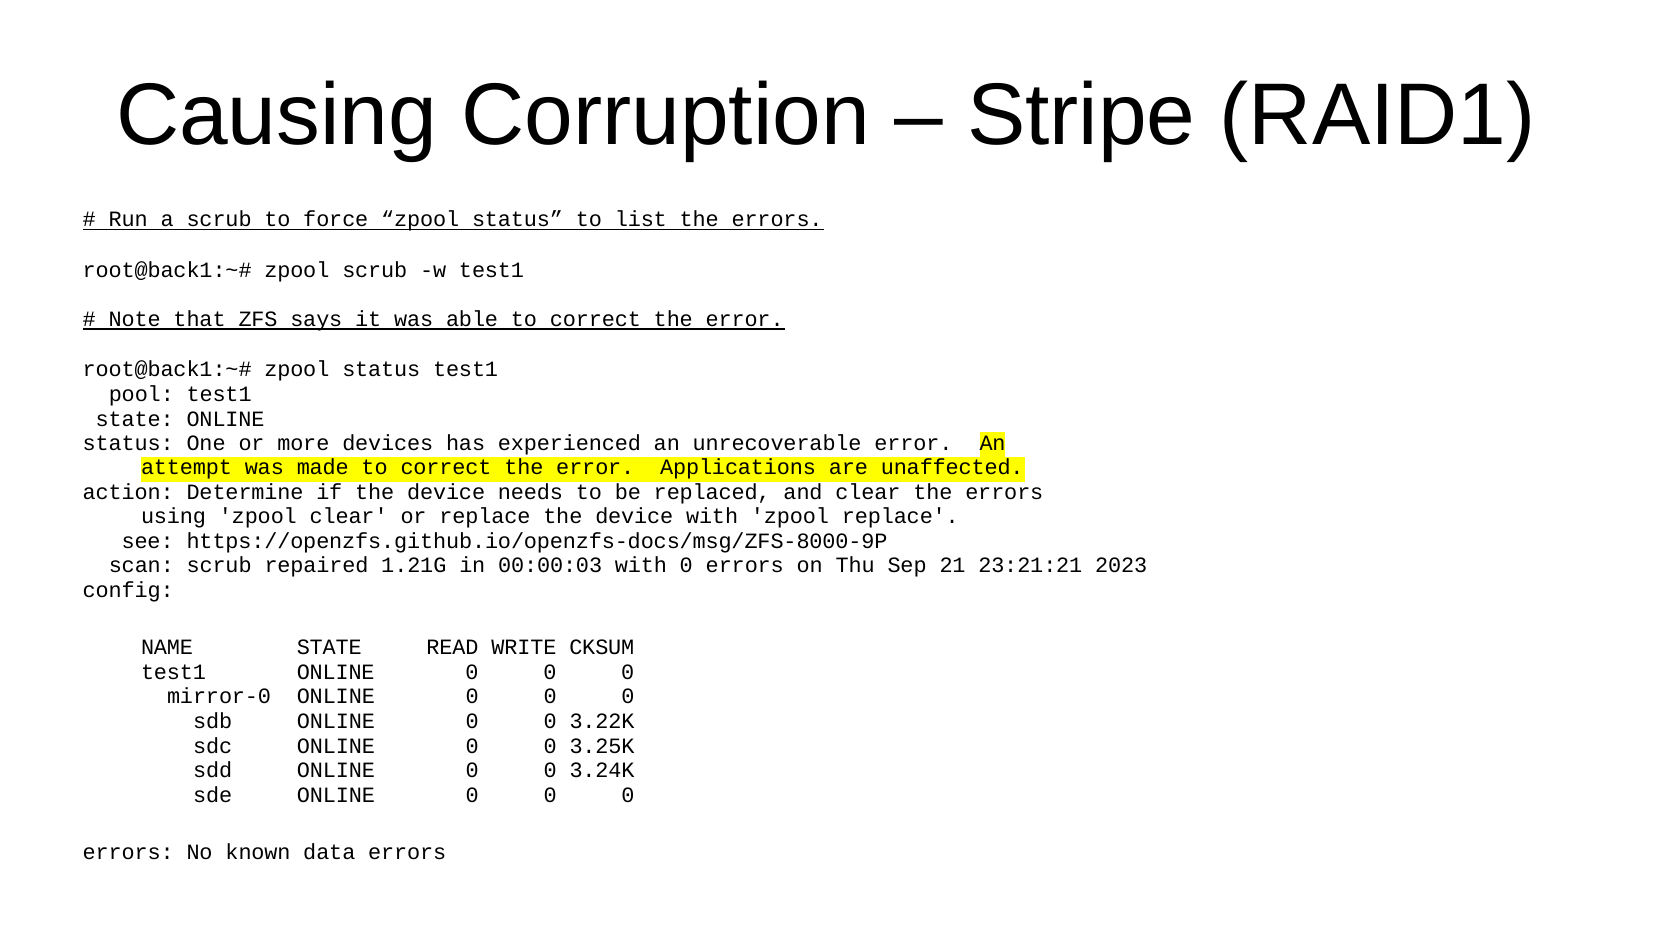

# Causing Corruption – Stripe (RAID1)
# Run a scrub to force “zpool status” to list the errors.
root@back1:~# zpool scrub -w test1
# Note that ZFS says it was able to correct the error.
root@back1:~# zpool status test1
 pool: test1
 state: ONLINE
status: One or more devices has experienced an unrecoverable error. An
	attempt was made to correct the error. Applications are unaffected.
action: Determine if the device needs to be replaced, and clear the errors
	using 'zpool clear' or replace the device with 'zpool replace'.
 see: https://openzfs.github.io/openzfs-docs/msg/ZFS-8000-9P
 scan: scrub repaired 1.21G in 00:00:03 with 0 errors on Thu Sep 21 23:21:21 2023
config:
	NAME STATE READ WRITE CKSUM
	test1 ONLINE 0 0 0
	 mirror-0 ONLINE 0 0 0
	 sdb ONLINE 0 0 3.22K
	 sdc ONLINE 0 0 3.25K
	 sdd ONLINE 0 0 3.24K
	 sde ONLINE 0 0 0
errors: No known data errors